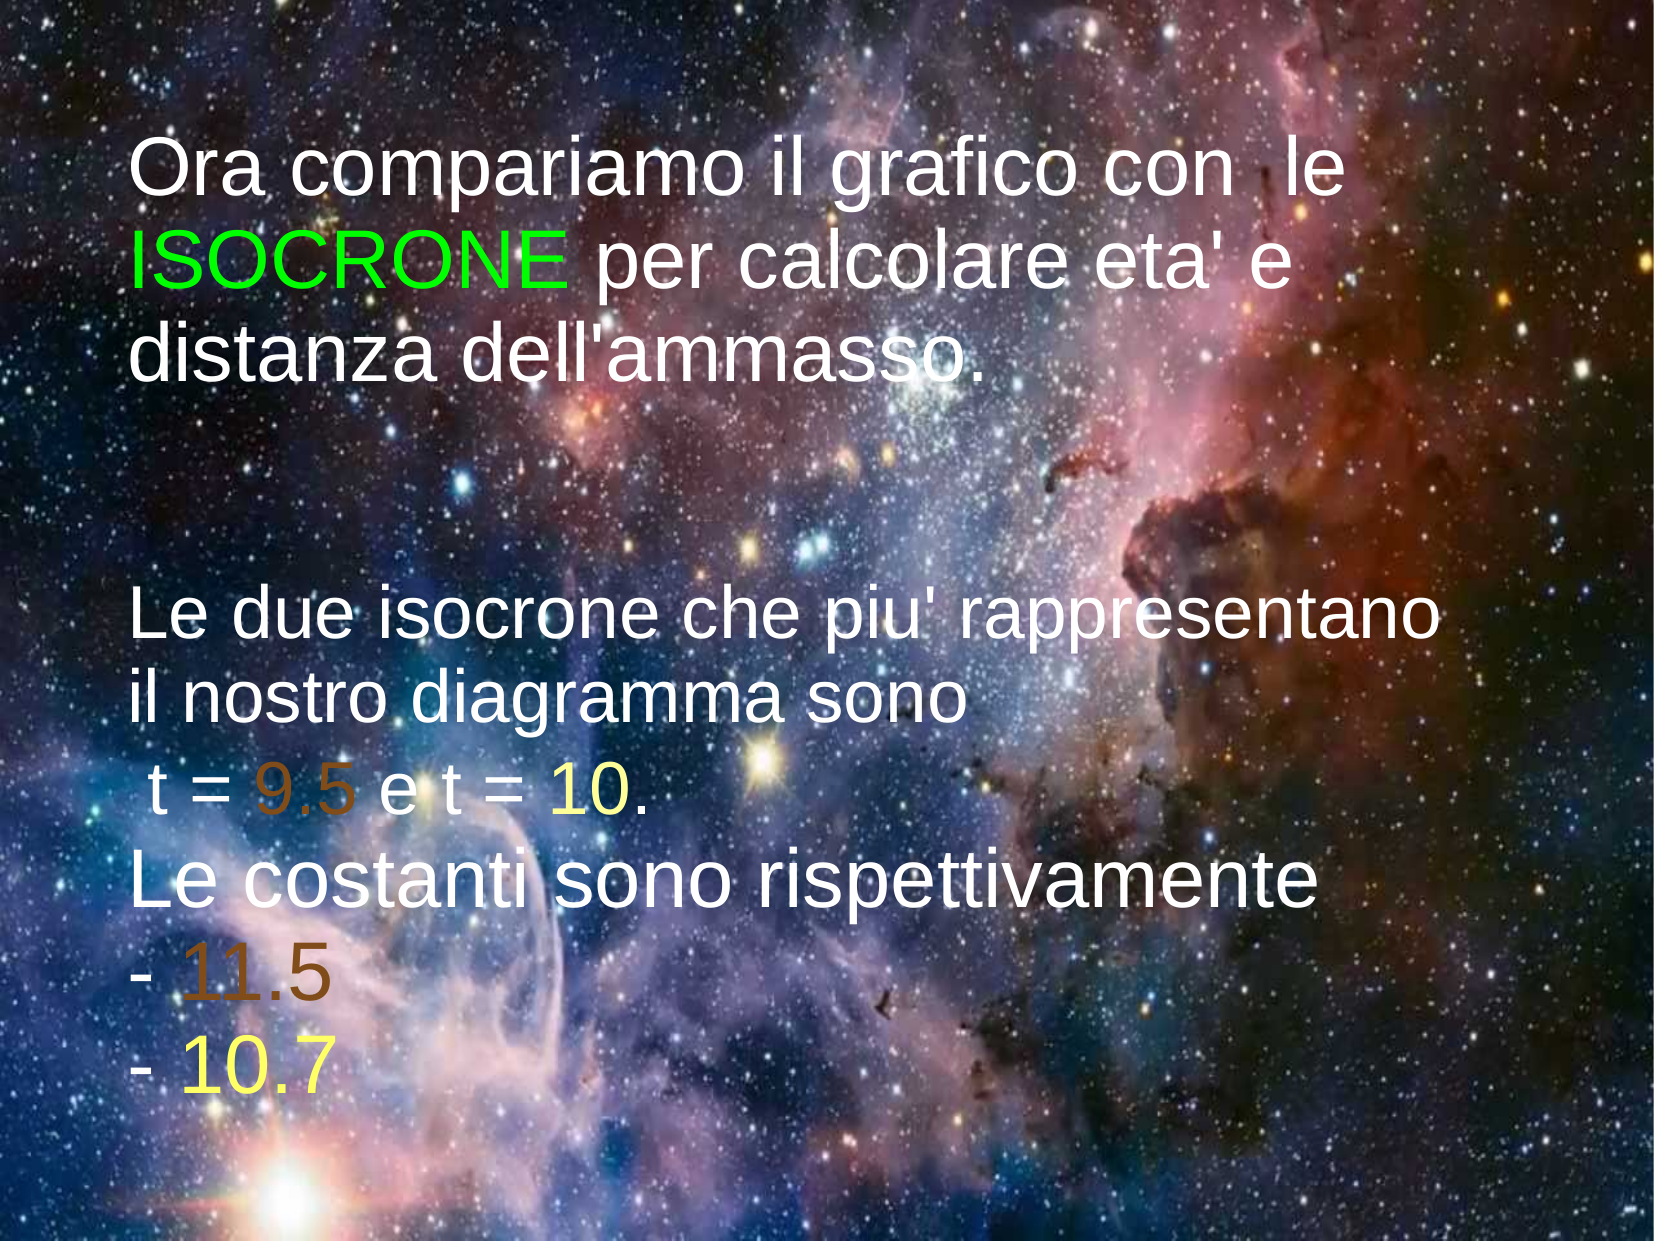

Ora compariamo il grafico con le ISOCRONE per calcolare eta' e distanza dell'ammasso.
Le due isocrone che piu' rappresentano il nostro diagramma sono
 t = 9.5 e t = 10.
Le costanti sono rispettivamente
- 11.5
- 10.7